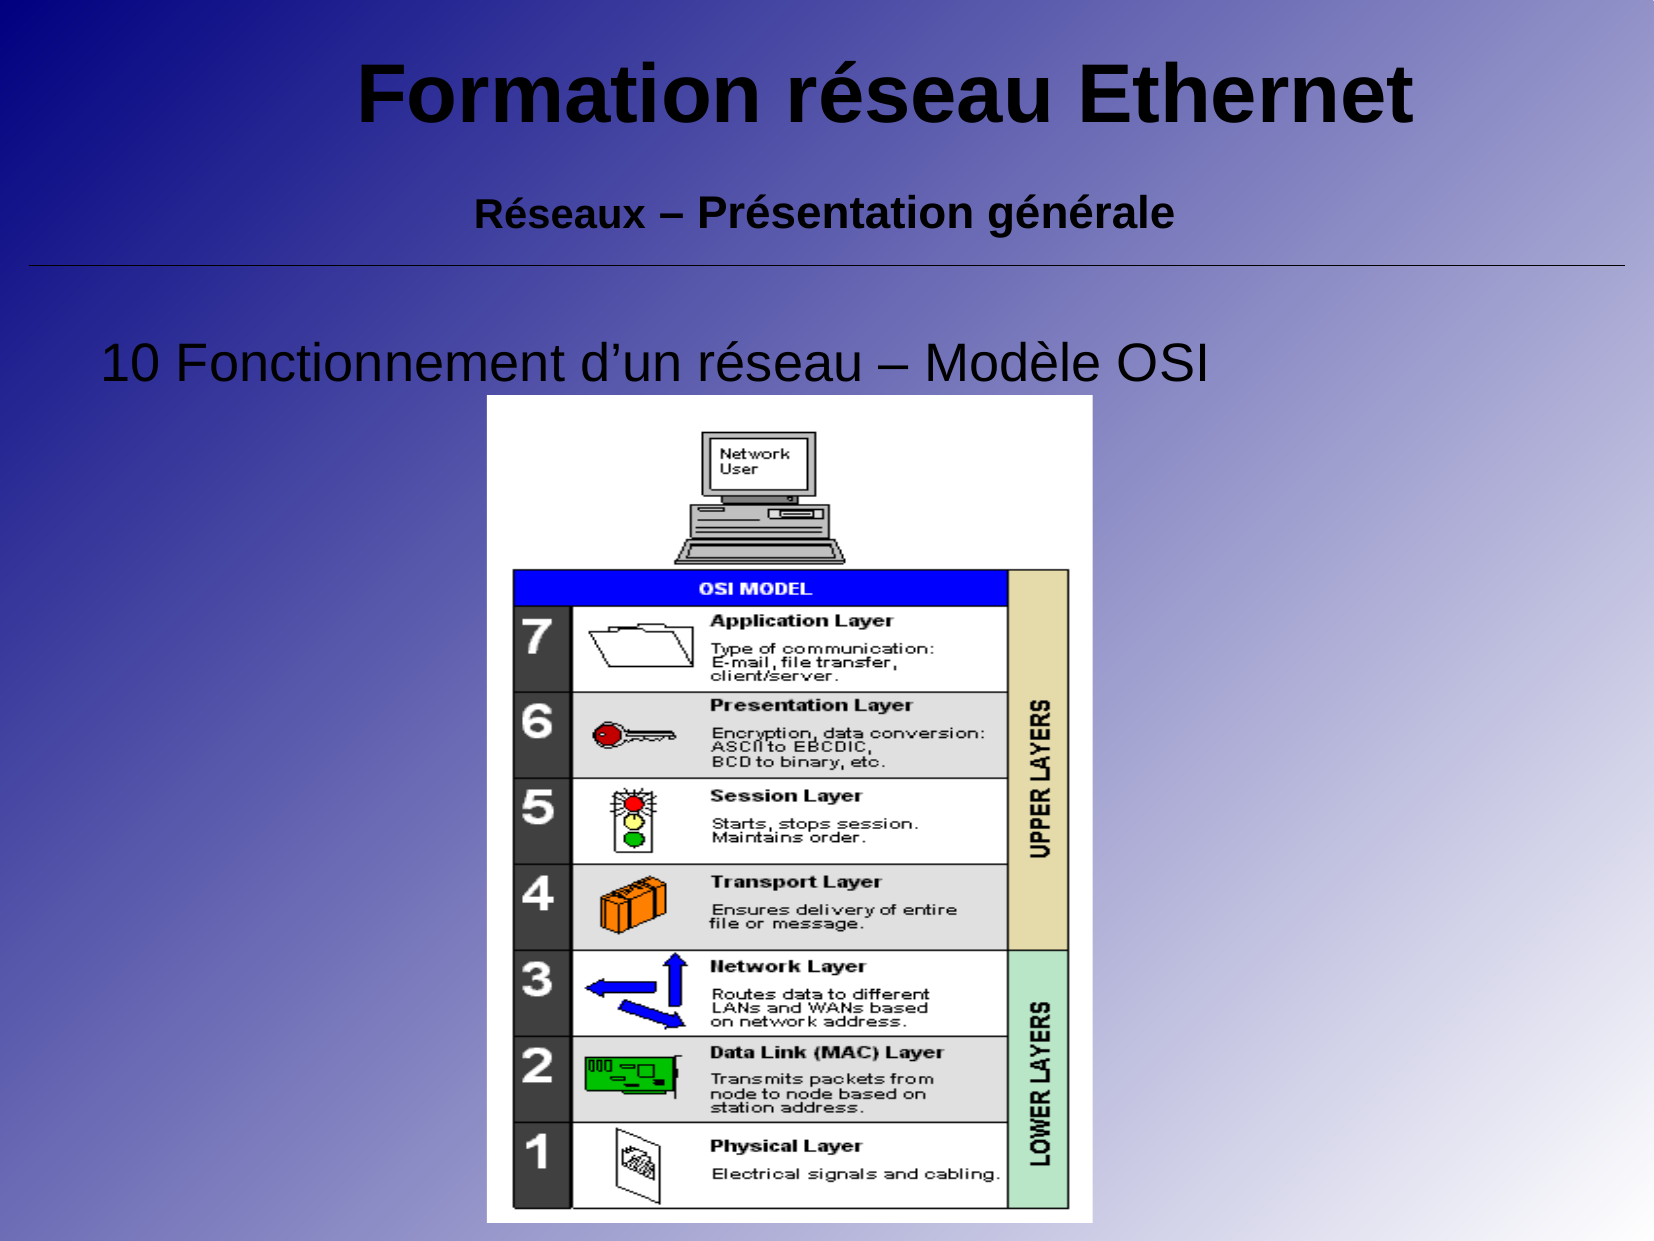

Formation réseau Ethernet
Réseaux – Présentation générale
10 Fonctionnement d’un réseau – Modèle OSI